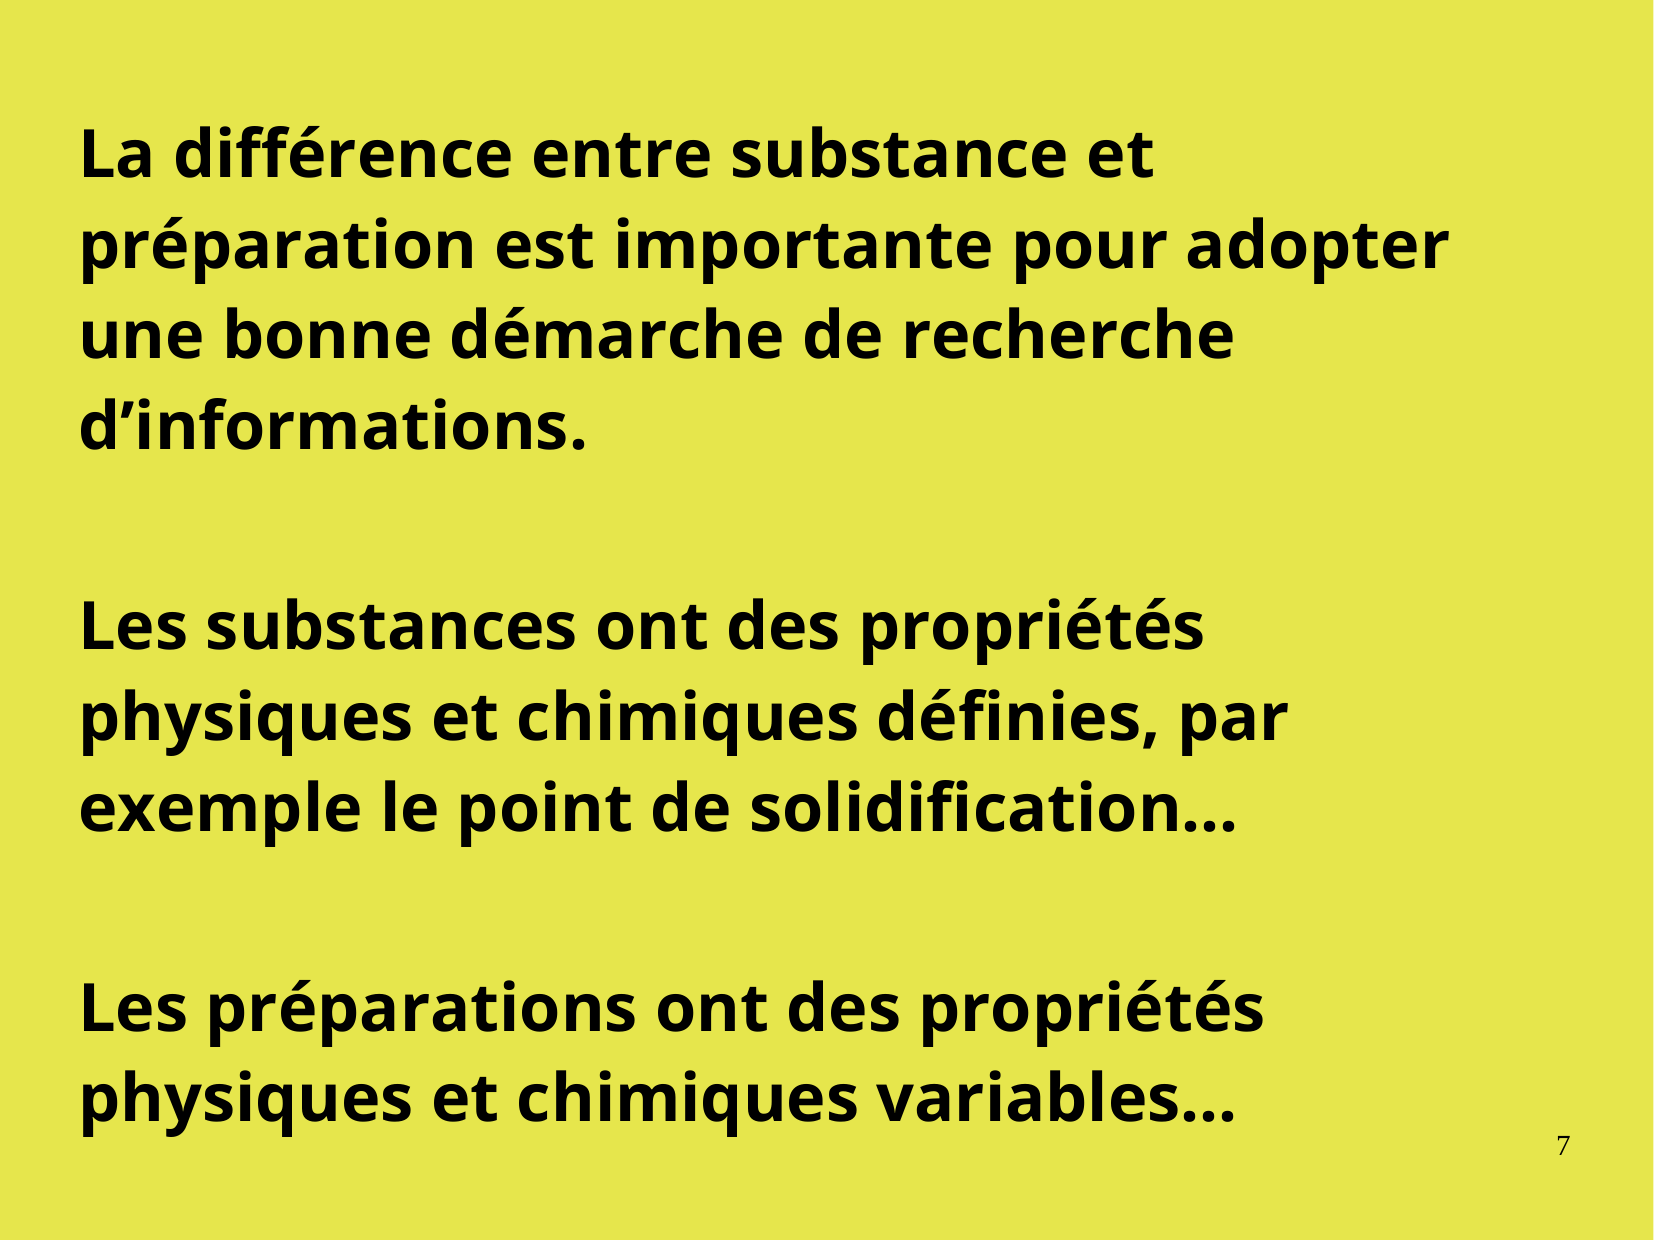

La différence entre substance et préparation est importante pour adopter une bonne démarche de recherche d’informations.
Les substances ont des propriétés physiques et chimiques définies, par exemple le point de solidification...
Les préparations ont des propriétés physiques et chimiques variables…
7